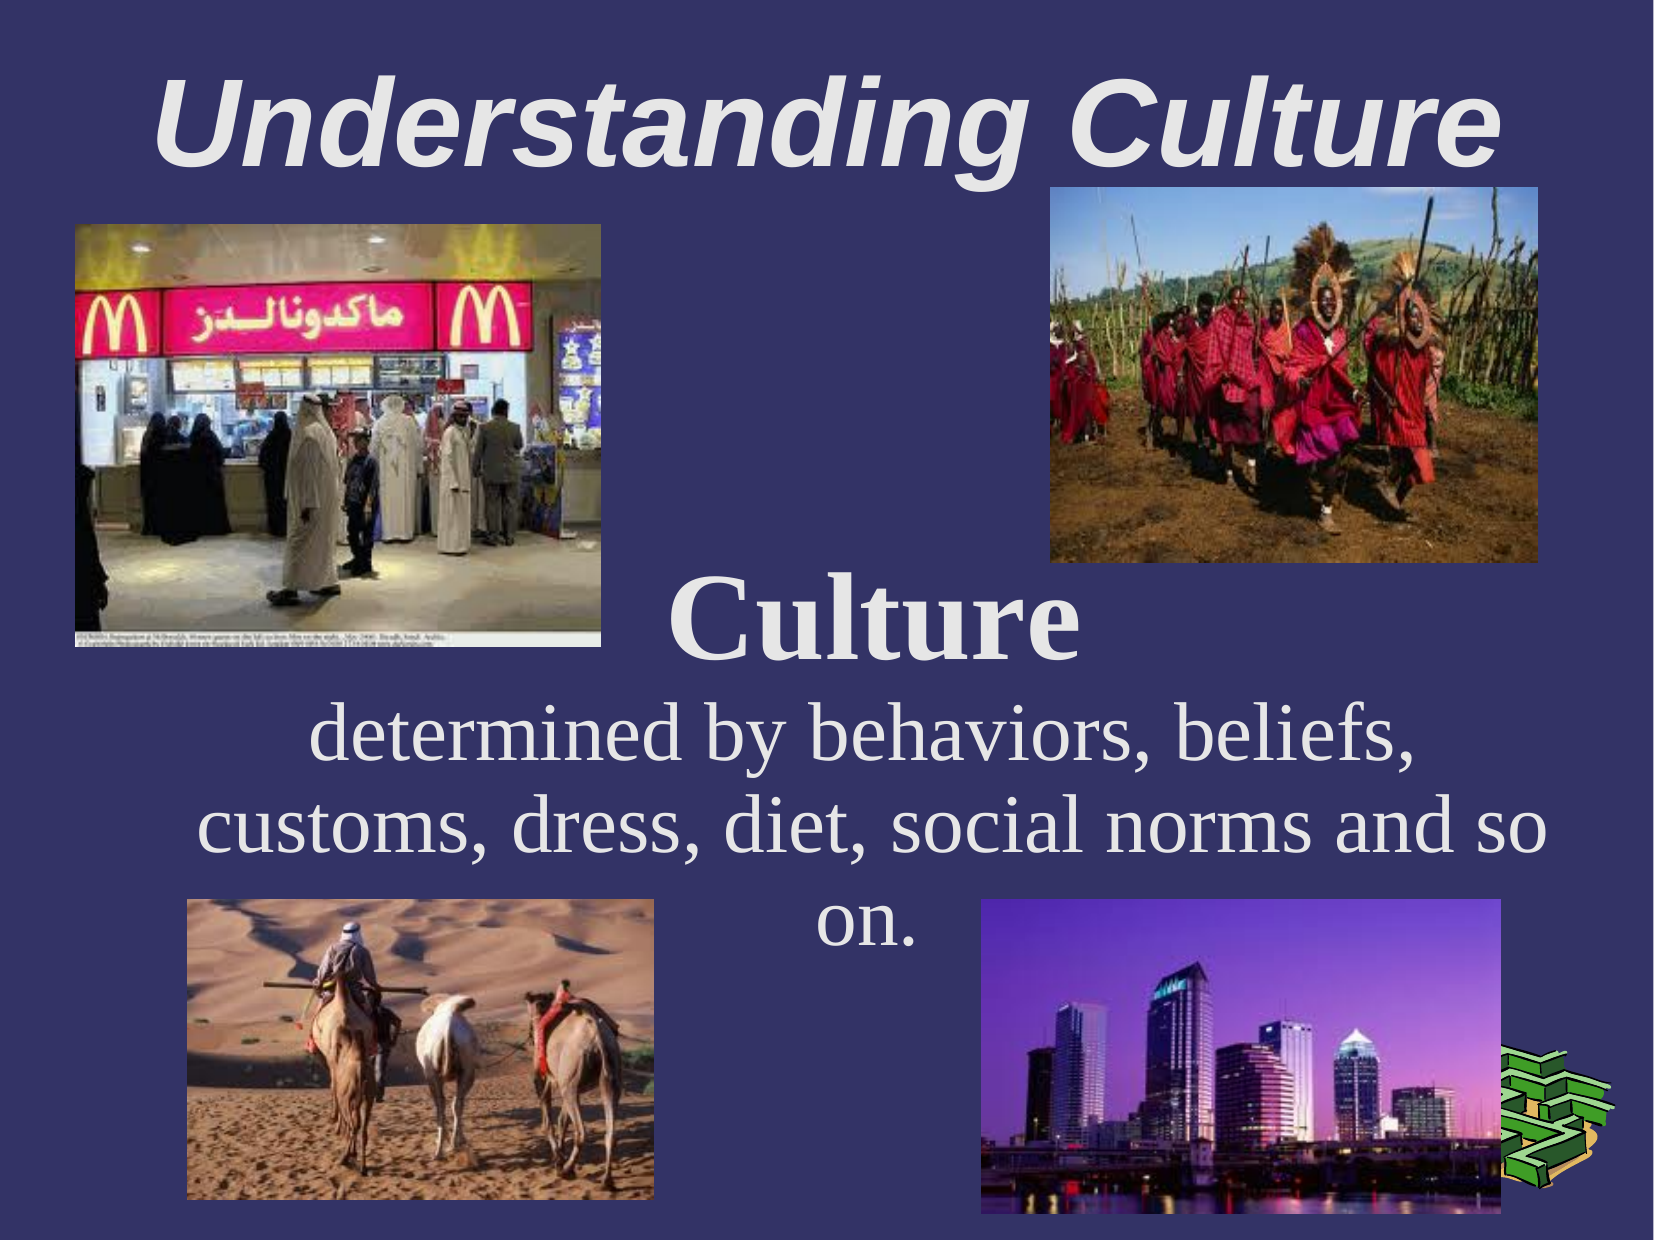

# Understanding Culture
Culture
determined by behaviors, beliefs,
customs, dress, diet, social norms and so on.